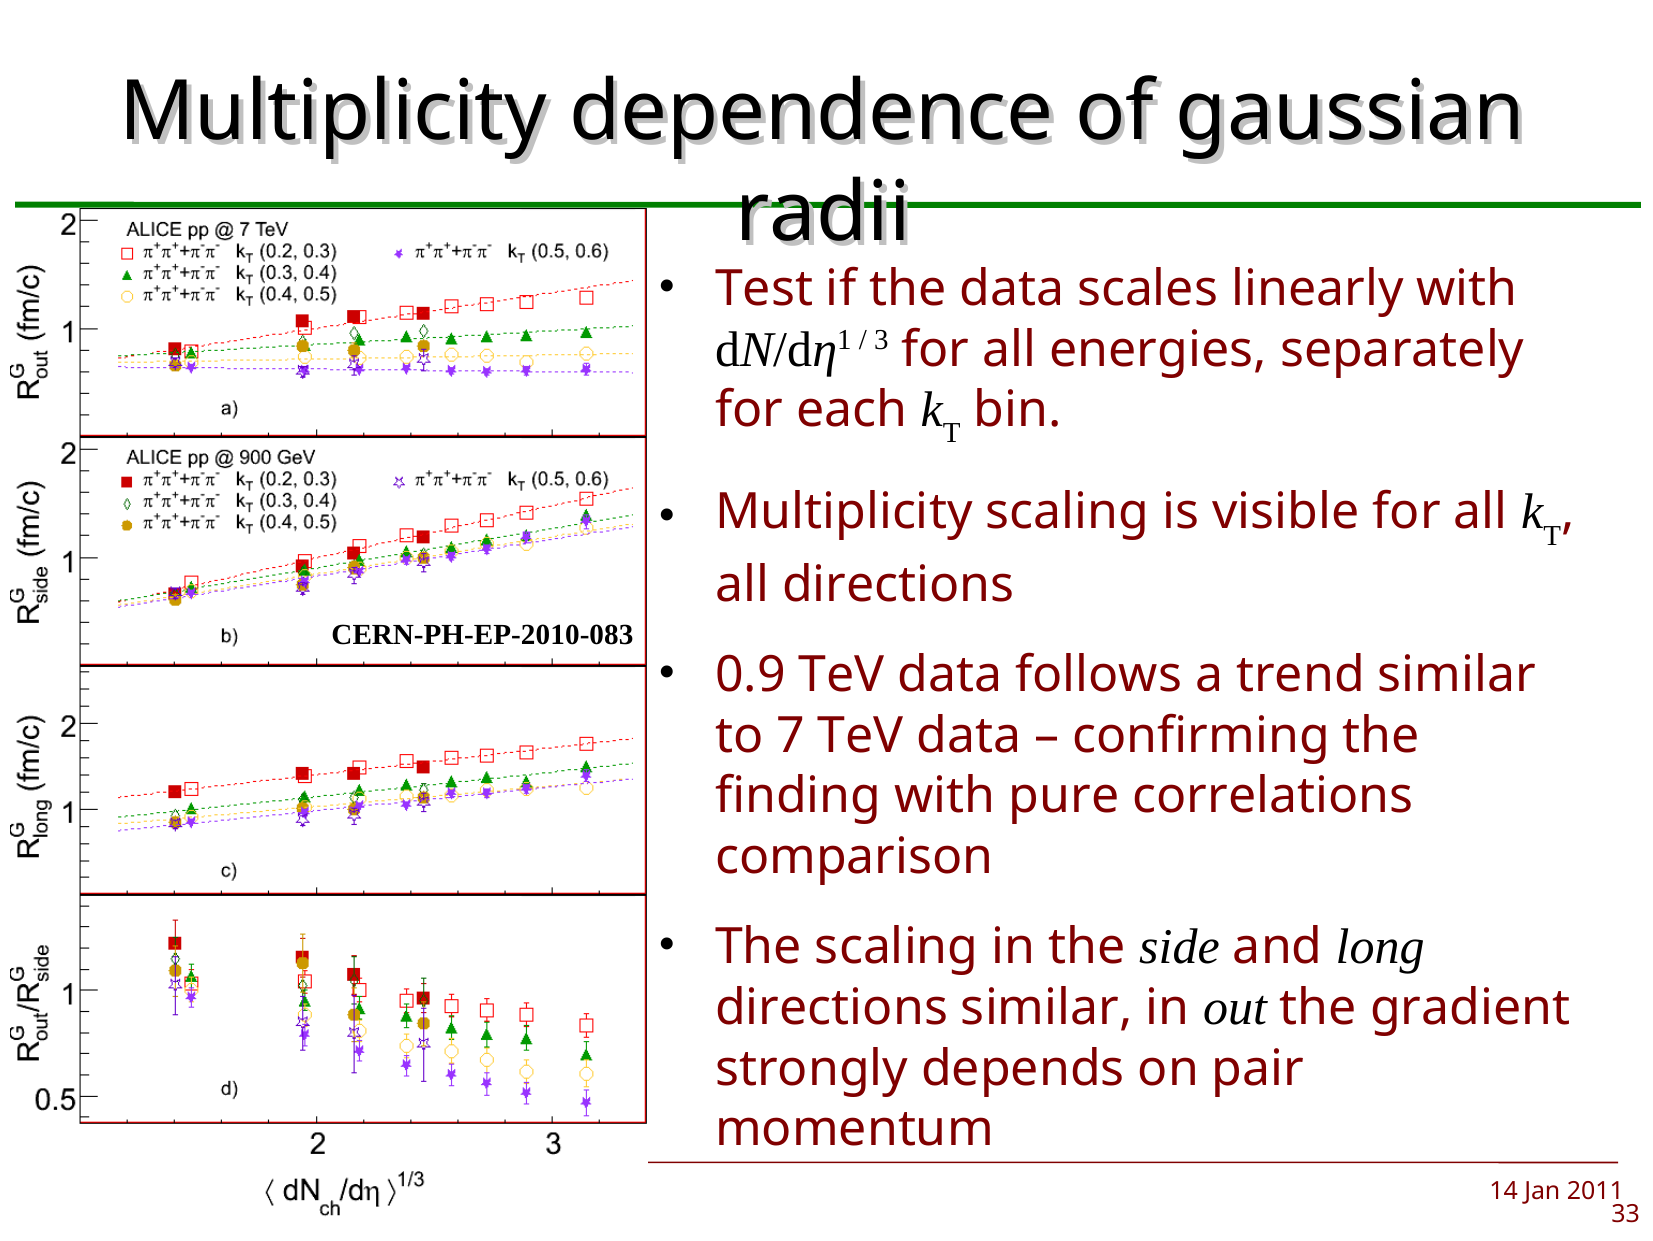

# Multiplicity dependence of gaussian radii
Test if the data scales linearly with dN/dη1 / 3 for all energies, separately for each kT bin.
Multiplicity scaling is visible for all kT, all directions
0.9 TeV data follows a trend similar to 7 TeV data – confirming the finding with pure correlations comparison
The scaling in the side and long directions similar, in out the gradient strongly depends on pair momentum
CERN-PH-EP-2010-083